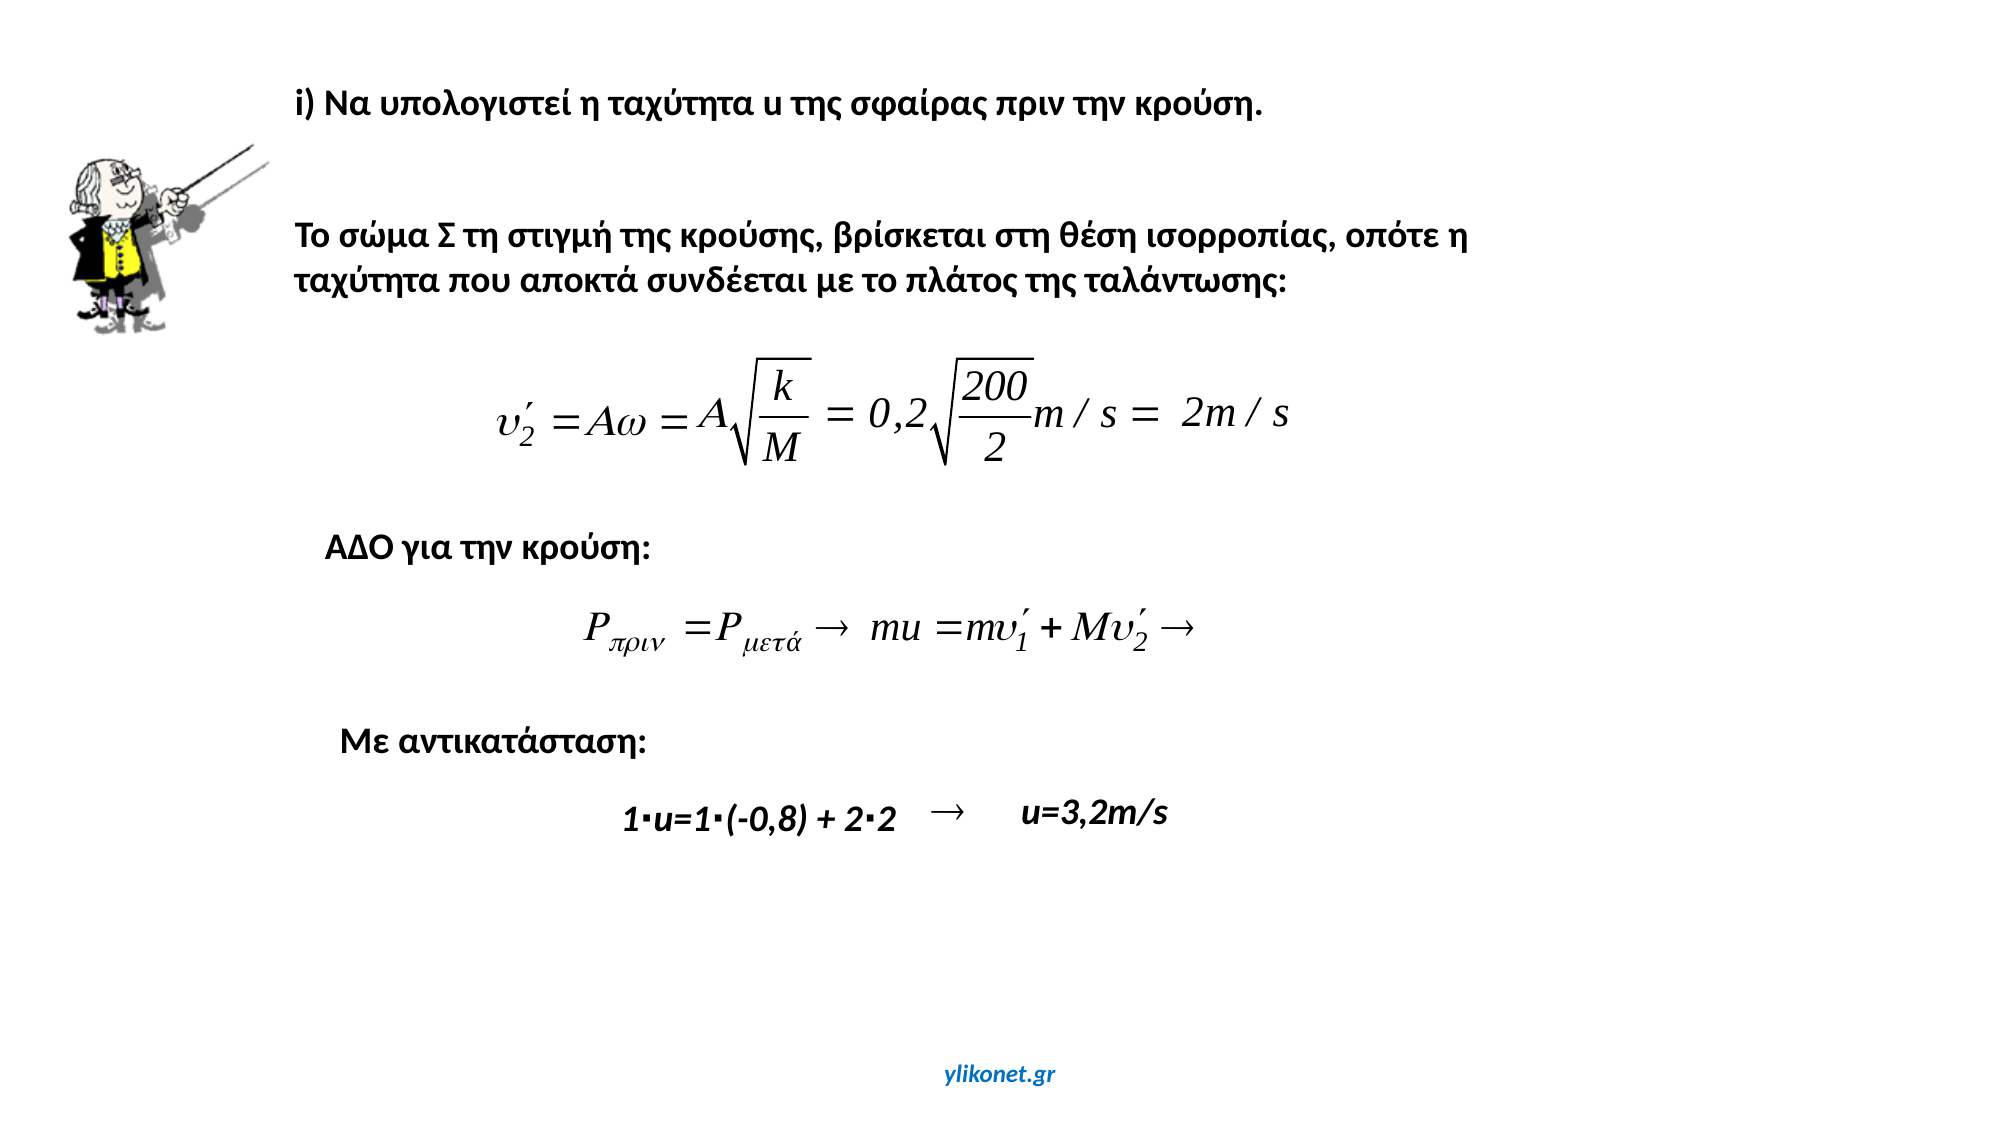

i) Να υπολογιστεί η ταχύτητα u της σφαίρας πριν την κρούση.
Το σώμα Σ τη στιγμή της κρούσης, βρίσκεται στη θέση ισορροπίας, οπότε η ταχύτητα που αποκτά συνδέεται με το πλάτος της ταλάντωσης:
ΑΔΟ για την κρούση:
Με αντικατάσταση:
u=3,2m/s
1∙u=1∙(-0,8) + 2∙2
ylikonet.gr